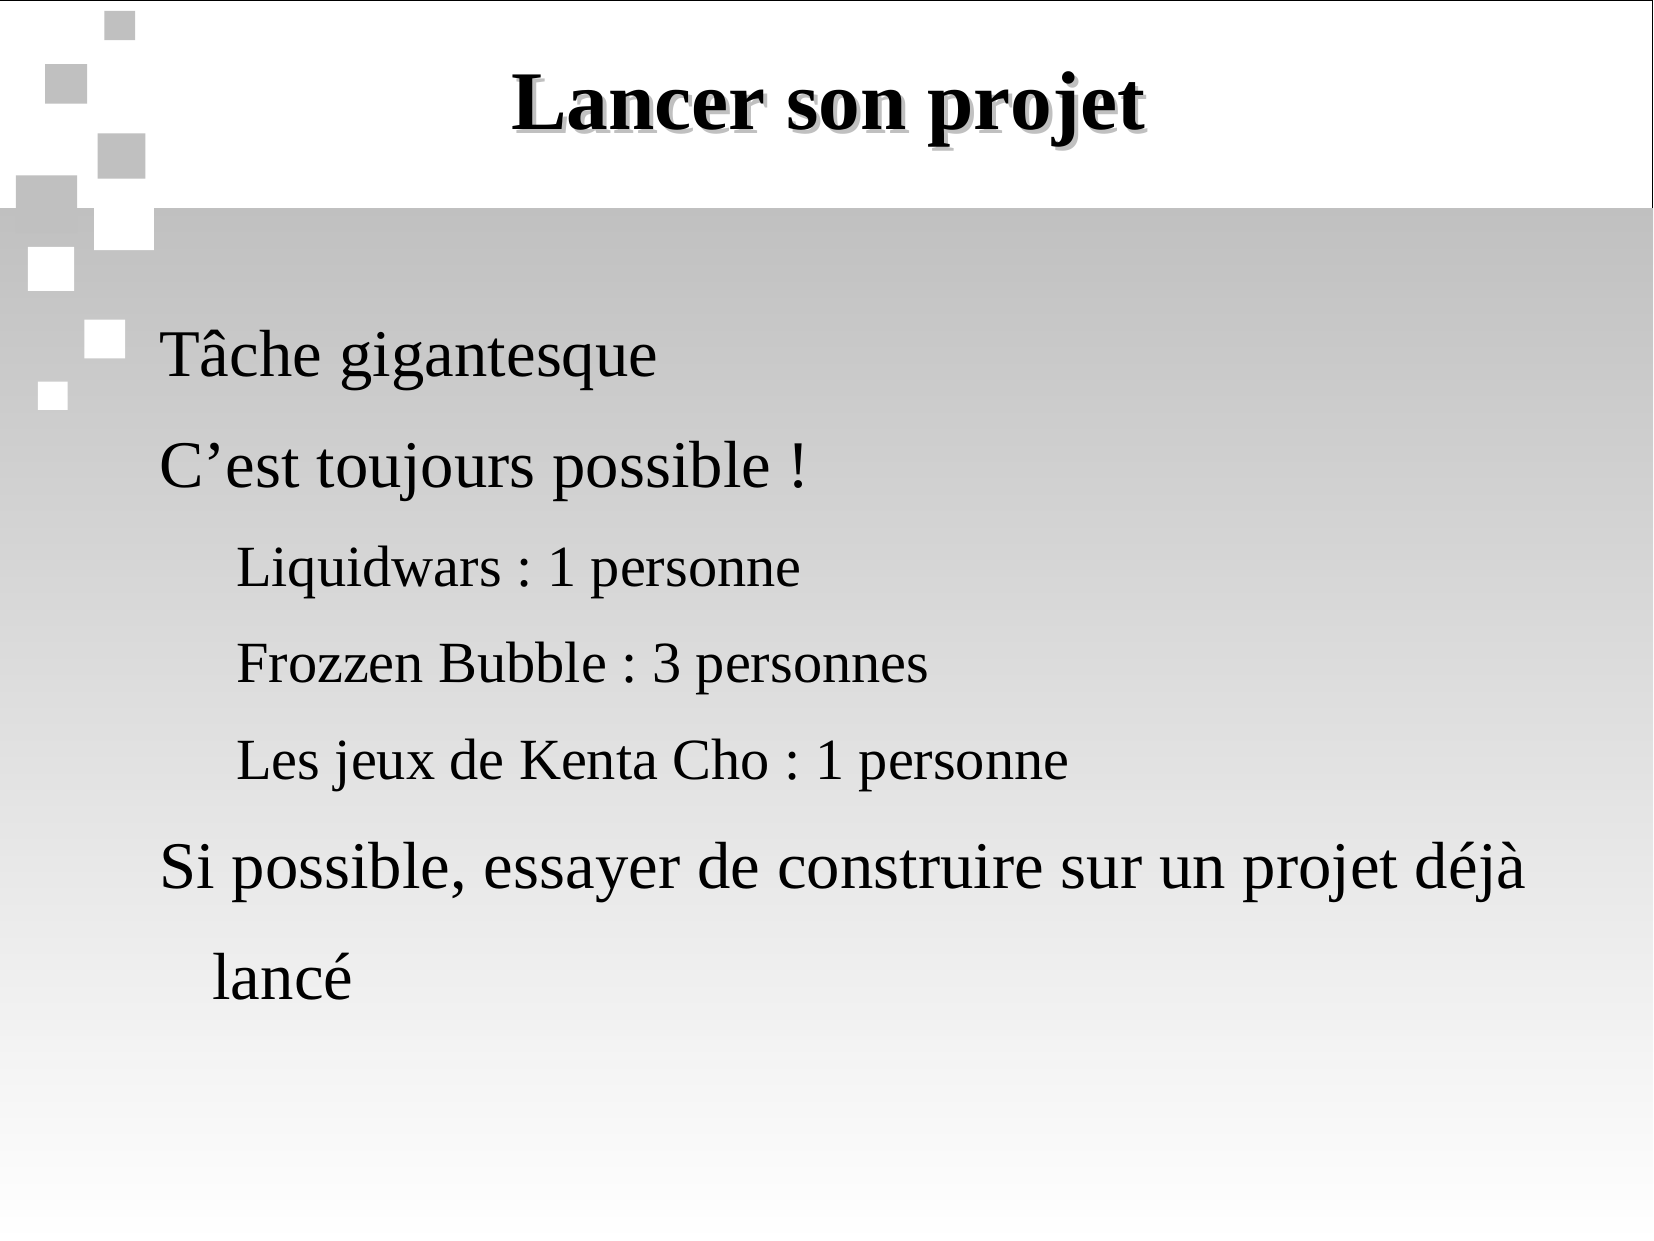

# Lancer son projet
Tâche gigantesque
C’est toujours possible !
Liquidwars : 1 personne
Frozzen Bubble : 3 personnes
Les jeux de Kenta Cho : 1 personne
Si possible, essayer de construire sur un projet déjà lancé